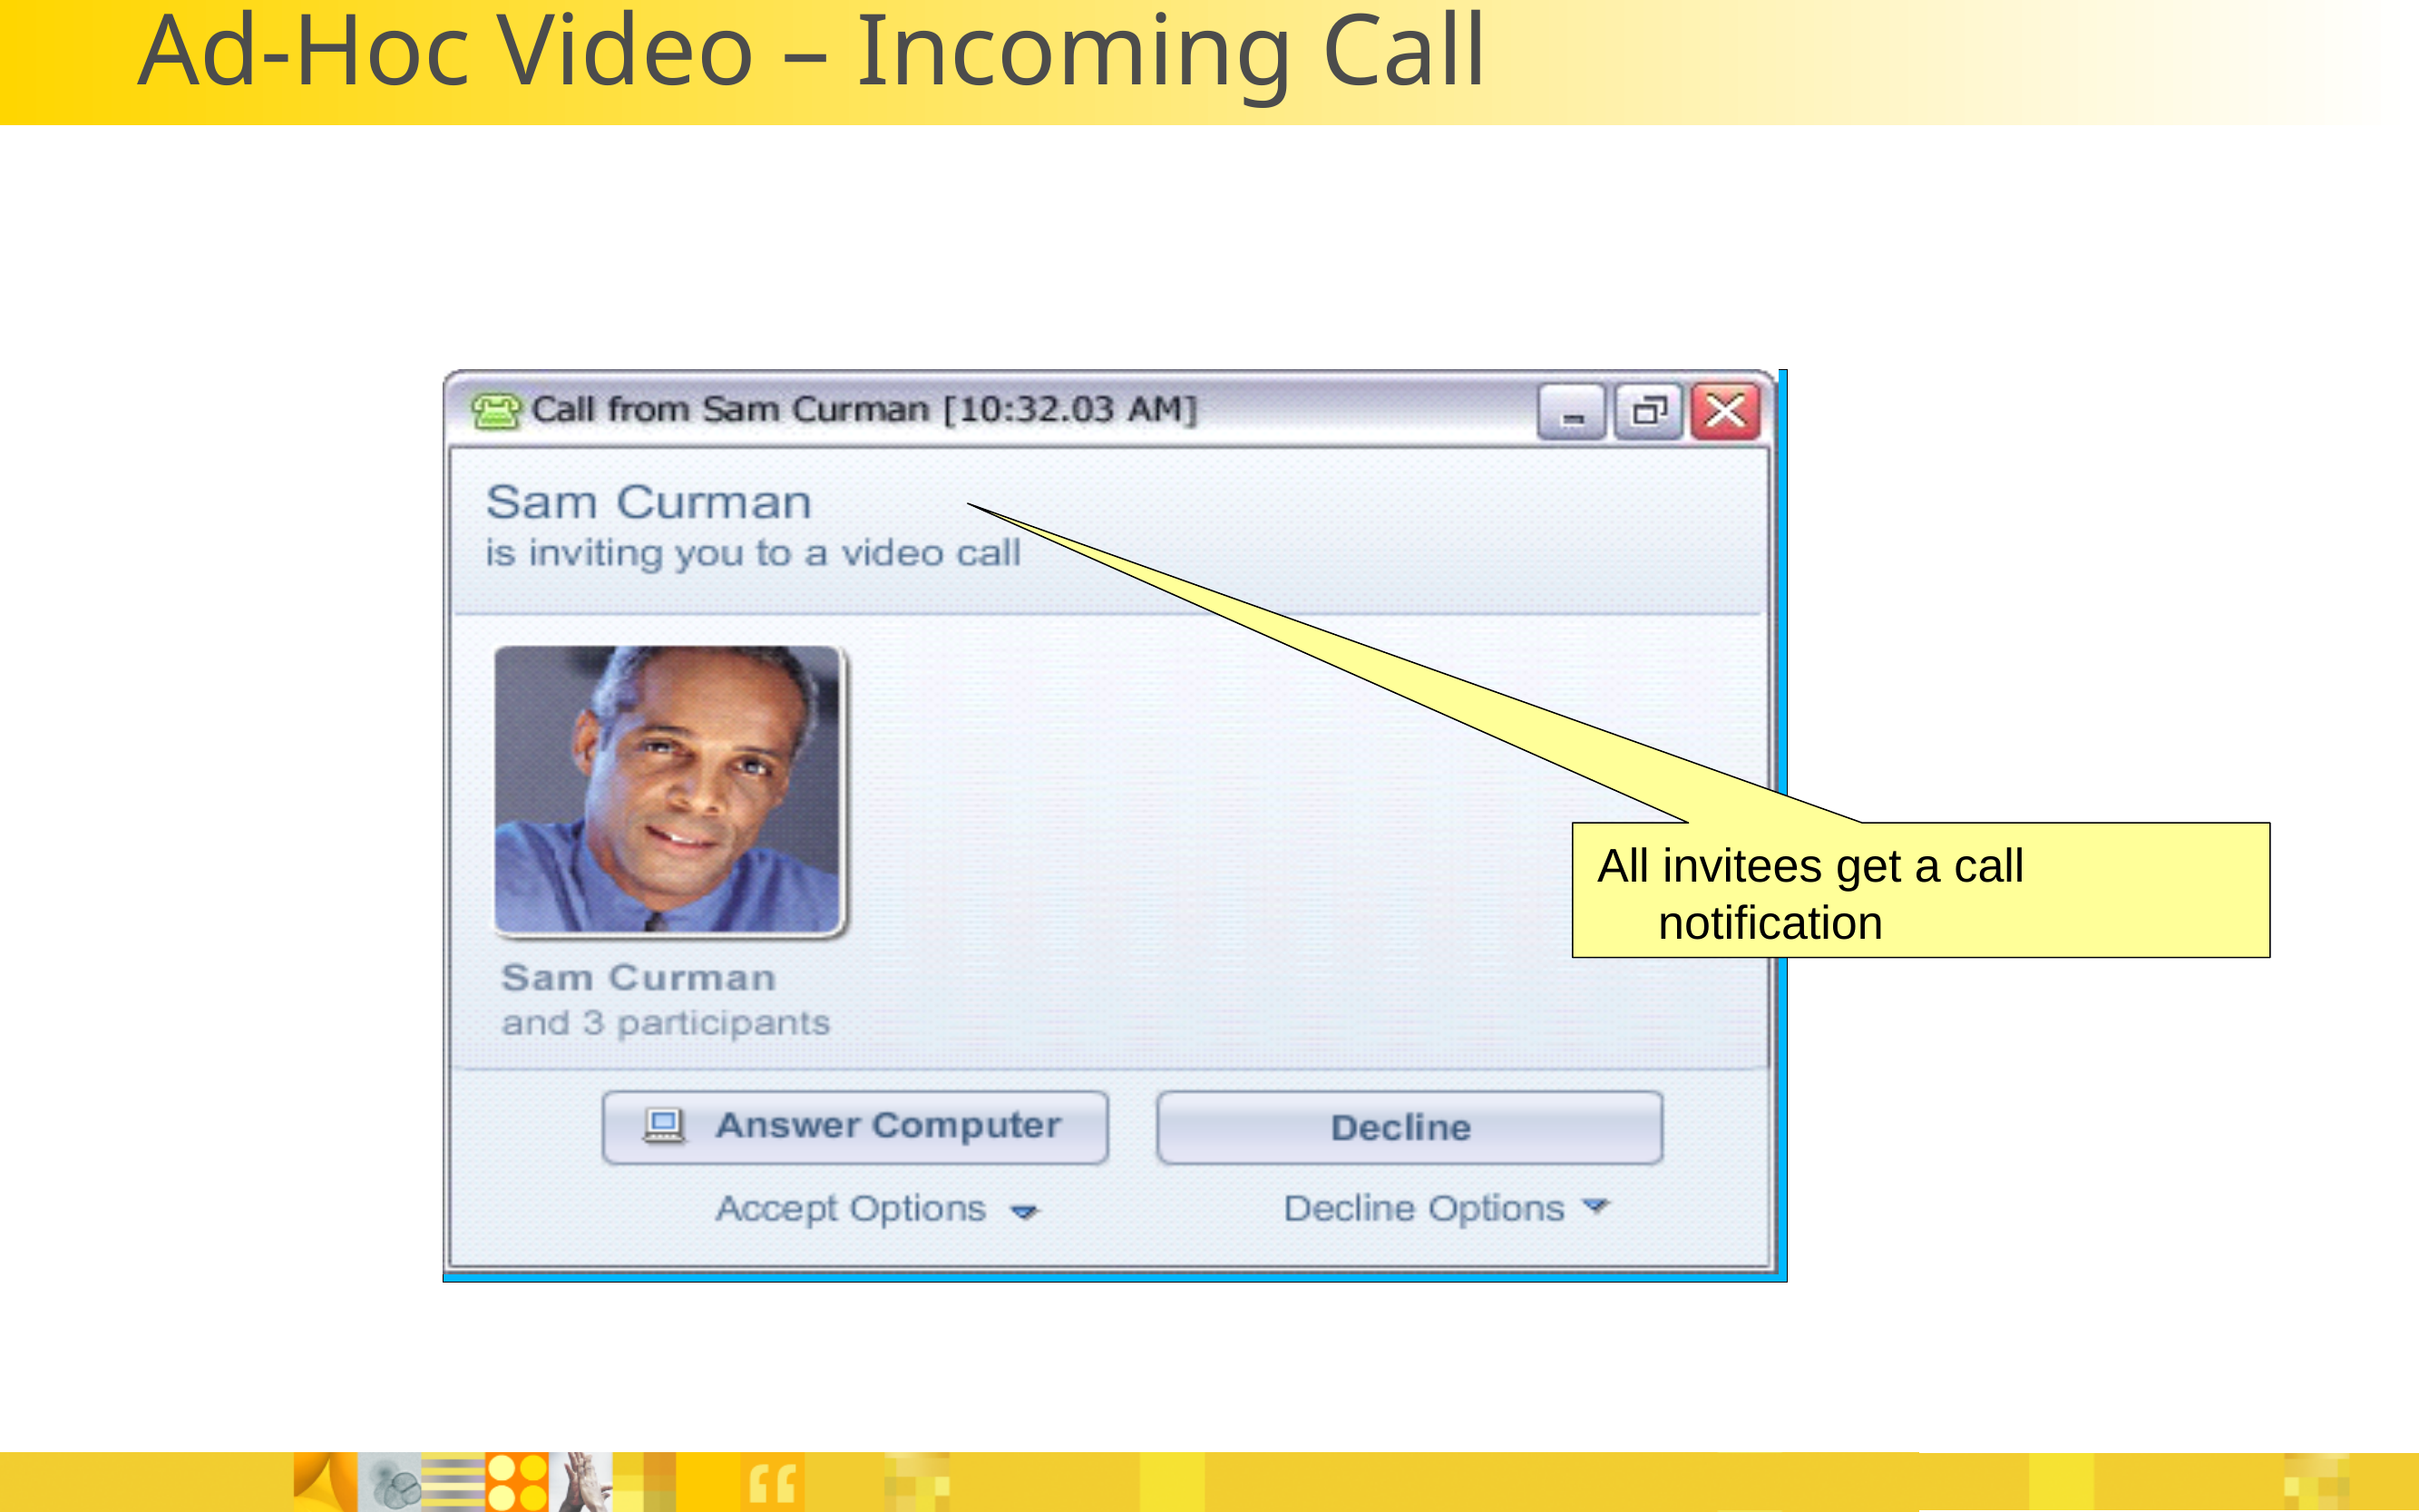

# Ad-Hoc Video – Incoming Call
All invitees get a call notification